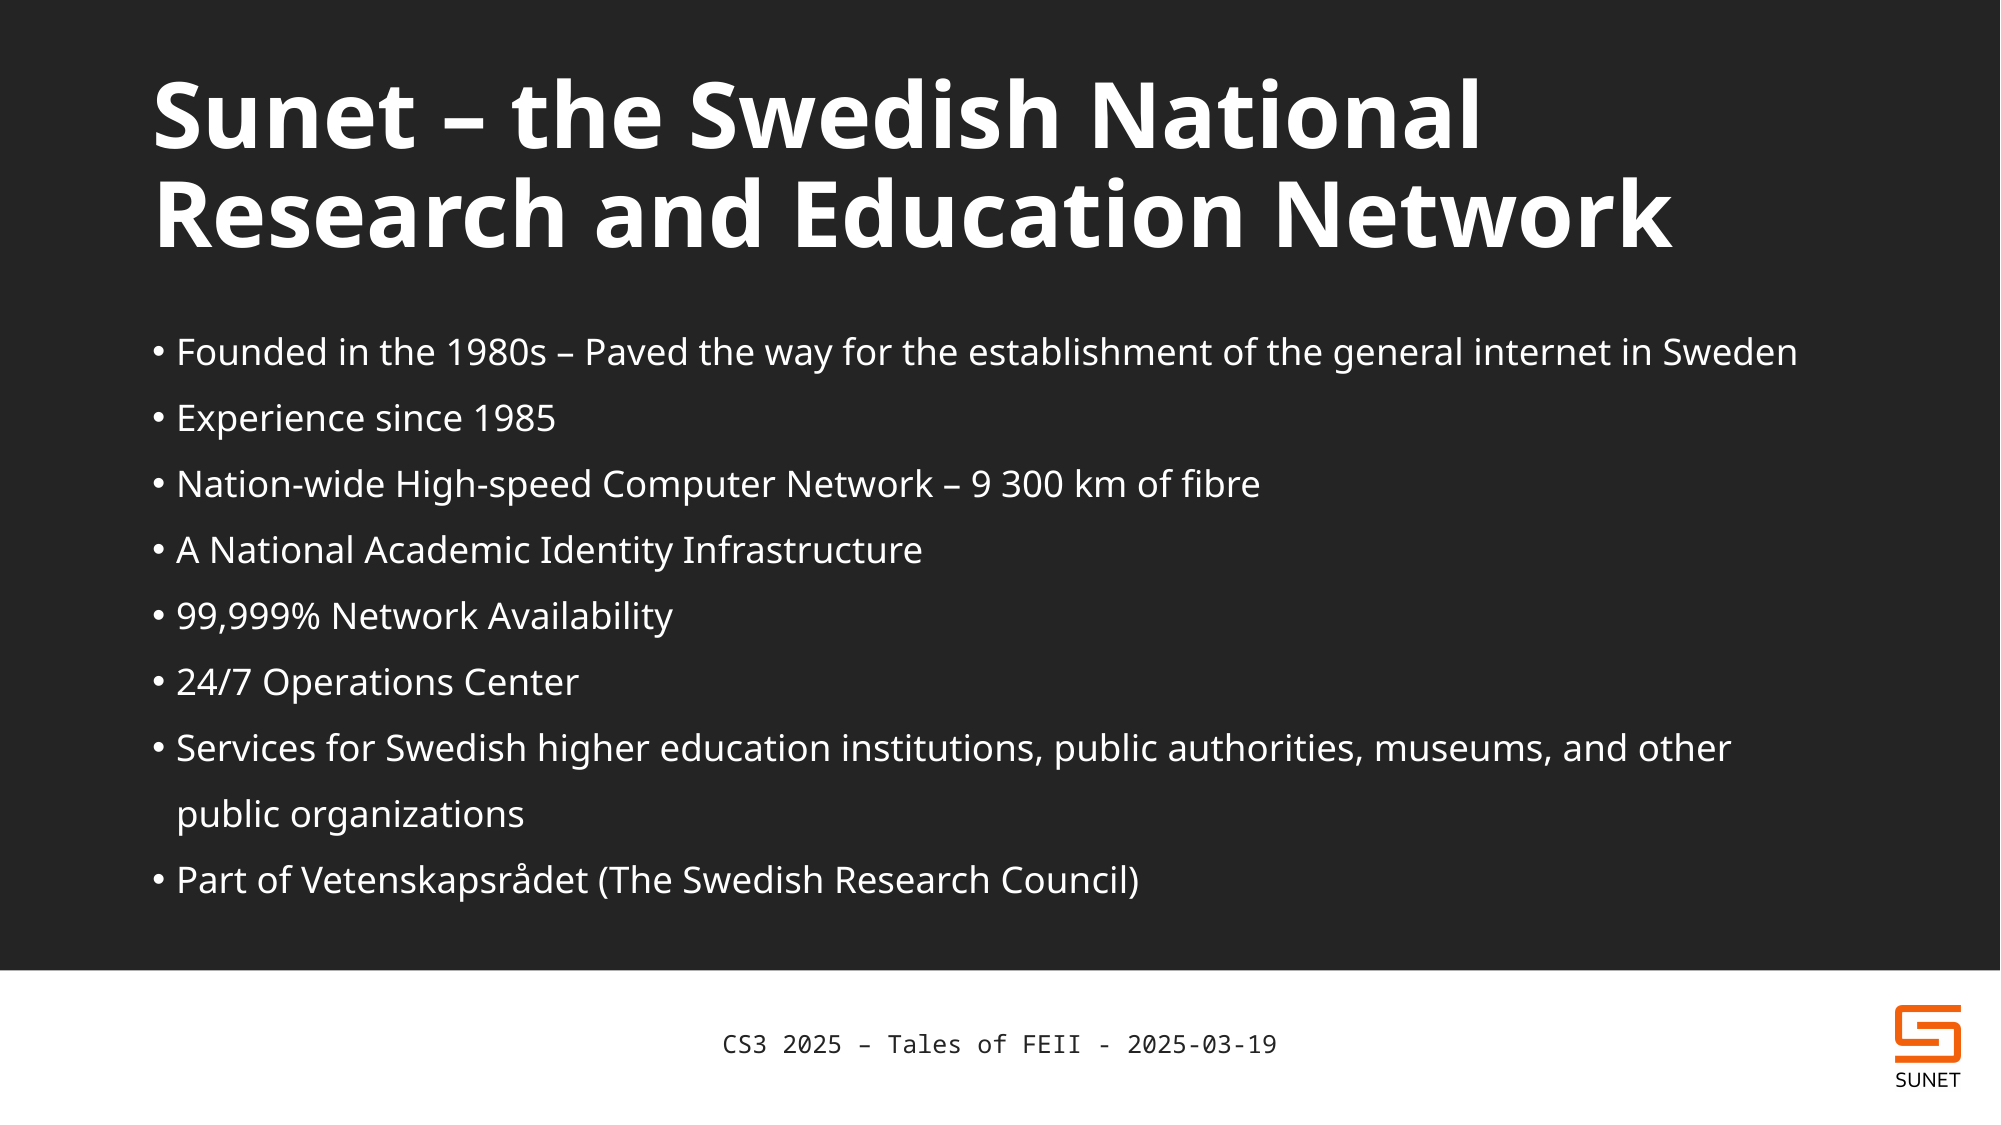

# Sunet – the Swedish National Research and Education Network
Founded in the 1980s – Paved the way for the establishment of the general internet in Sweden
Experience since 1985
Nation-wide High-speed Computer Network – 9 300 km of fibre
A National Academic Identity Infrastructure
99,999% Network Availability
24/7 Operations Center
Services for Swedish higher education institutions, public authorities, museums, and other public organizations
Part of Vetenskapsrådet (The Swedish Research Council)
CS3 2025 – Tales of FEII - 2025-03-19